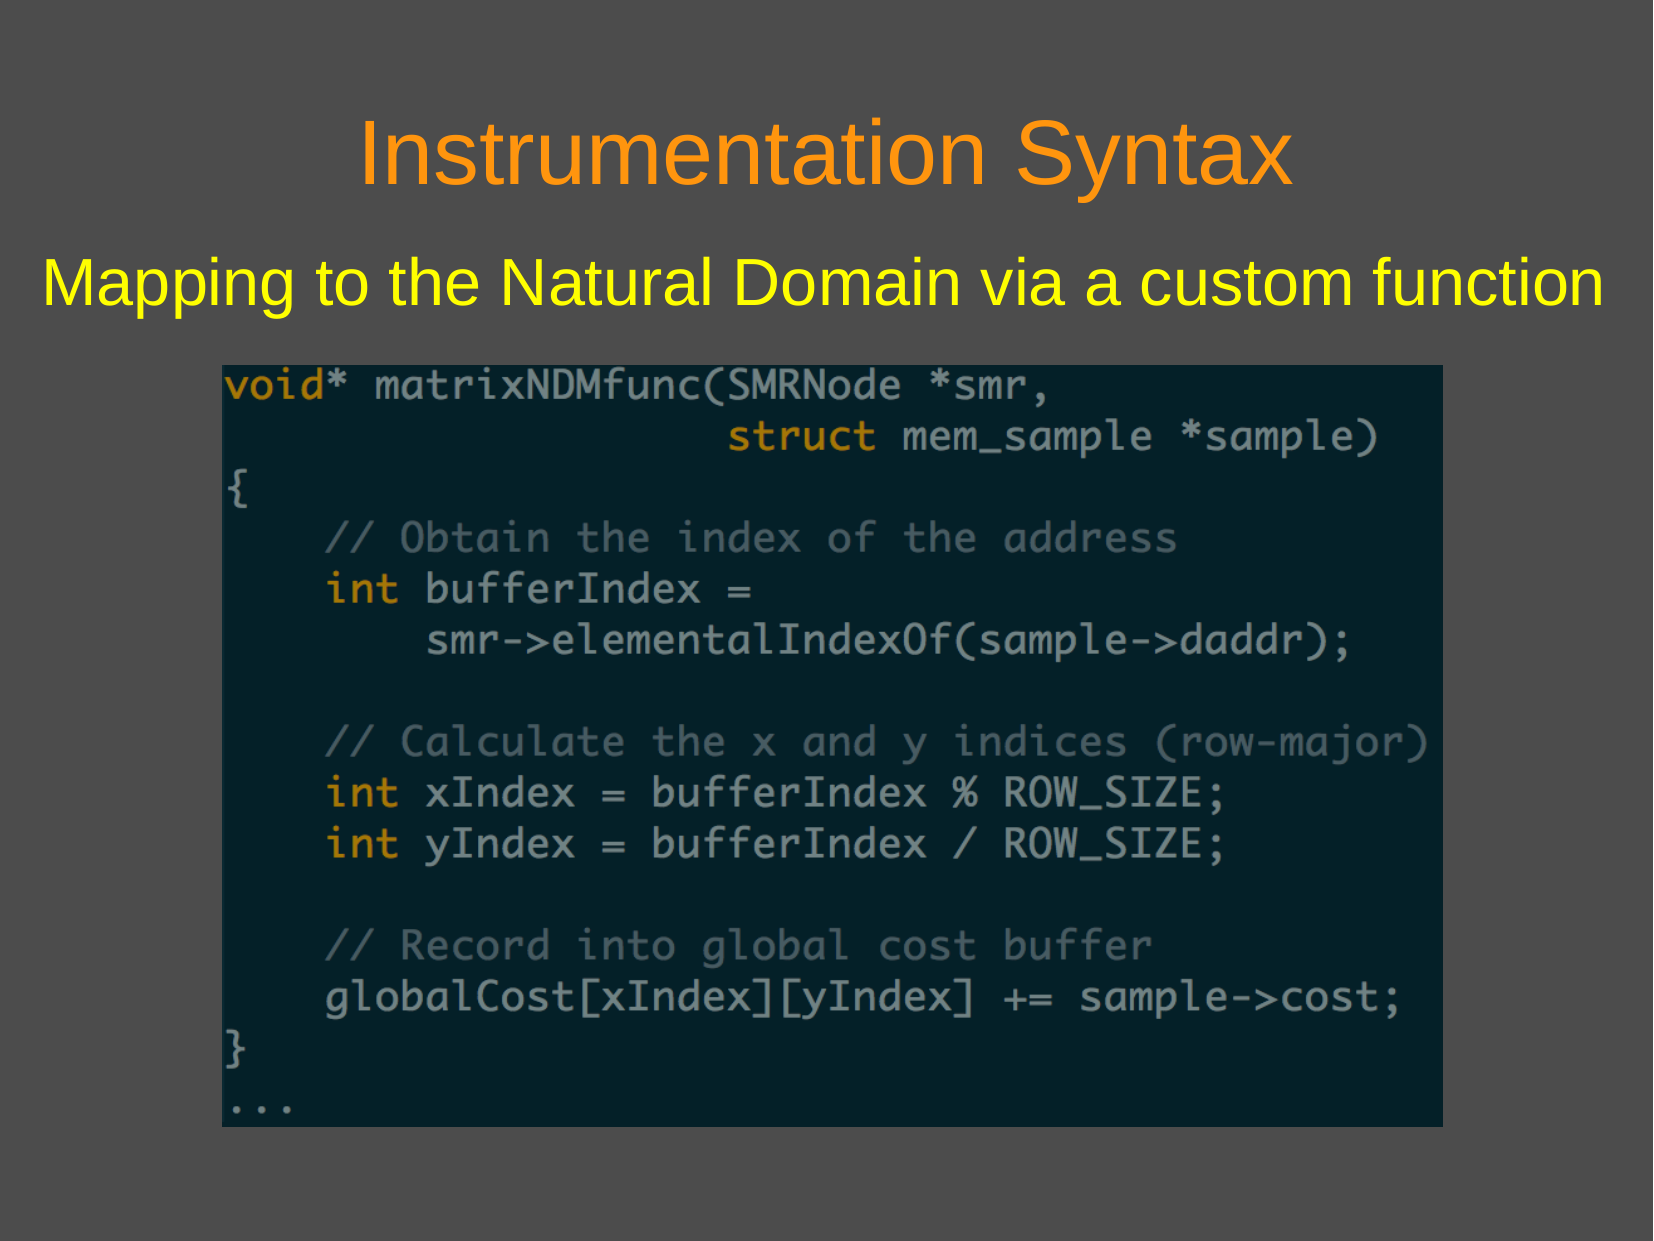

# Instrumentation Syntax
Mapping to the Natural Domain via a custom function